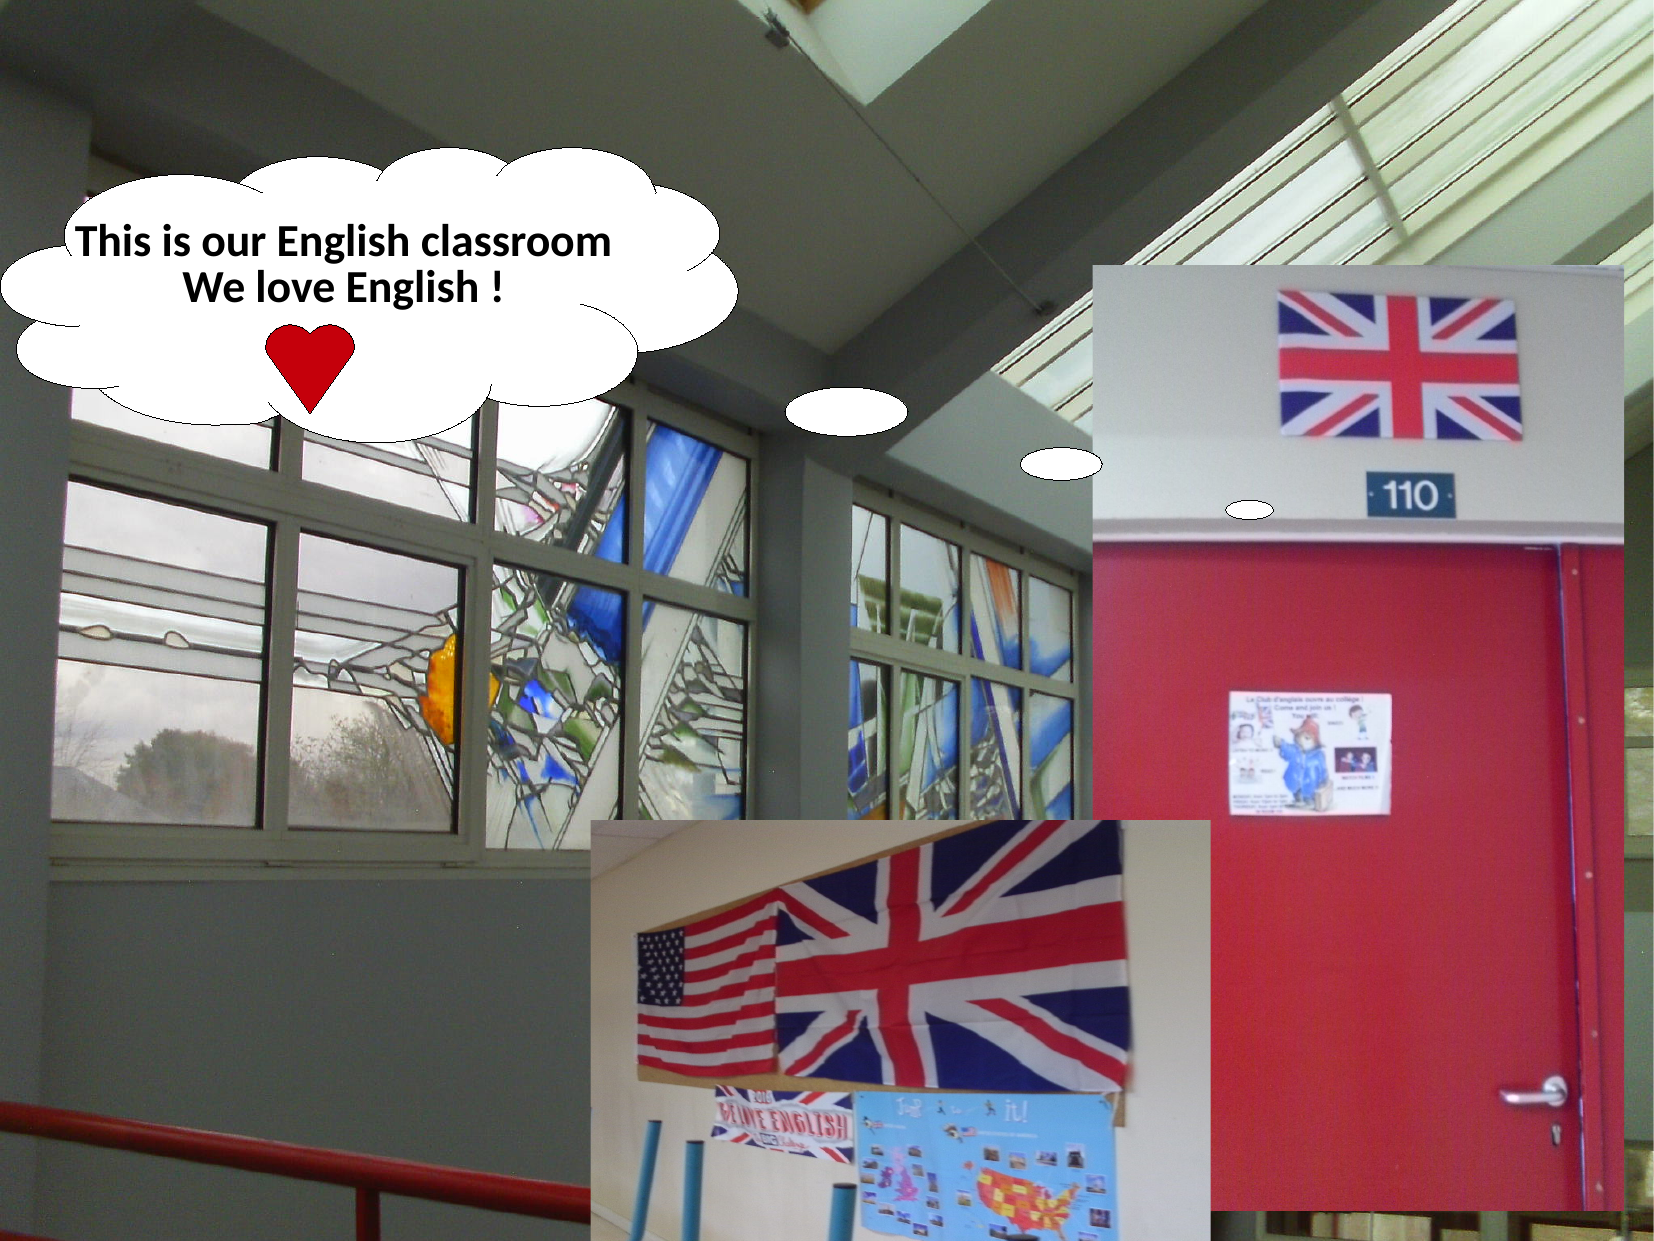

This is our English classroom
We love English !